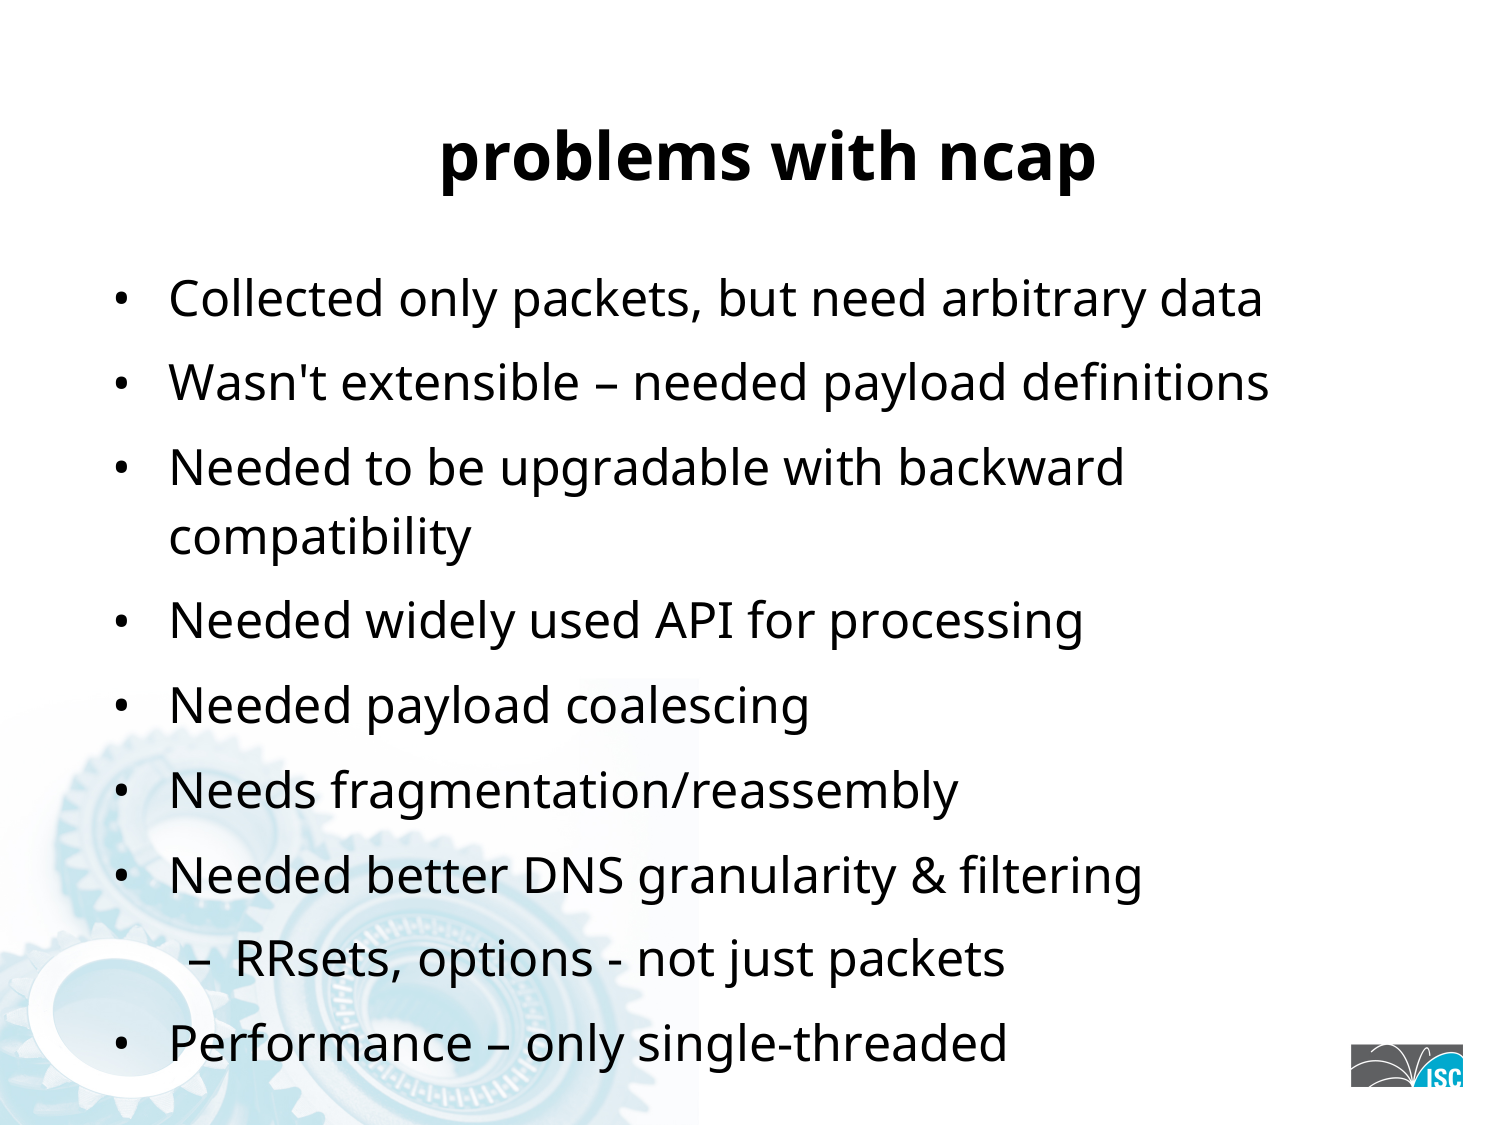

# problems with ncap
Collected only packets, but need arbitrary data
Wasn't extensible – needed payload definitions
Needed to be upgradable with backward compatibility
Needed widely used API for processing
Needed payload coalescing
Needs fragmentation/reassembly
Needed better DNS granularity & filtering
RRsets, options - not just packets
Performance – only single-threaded